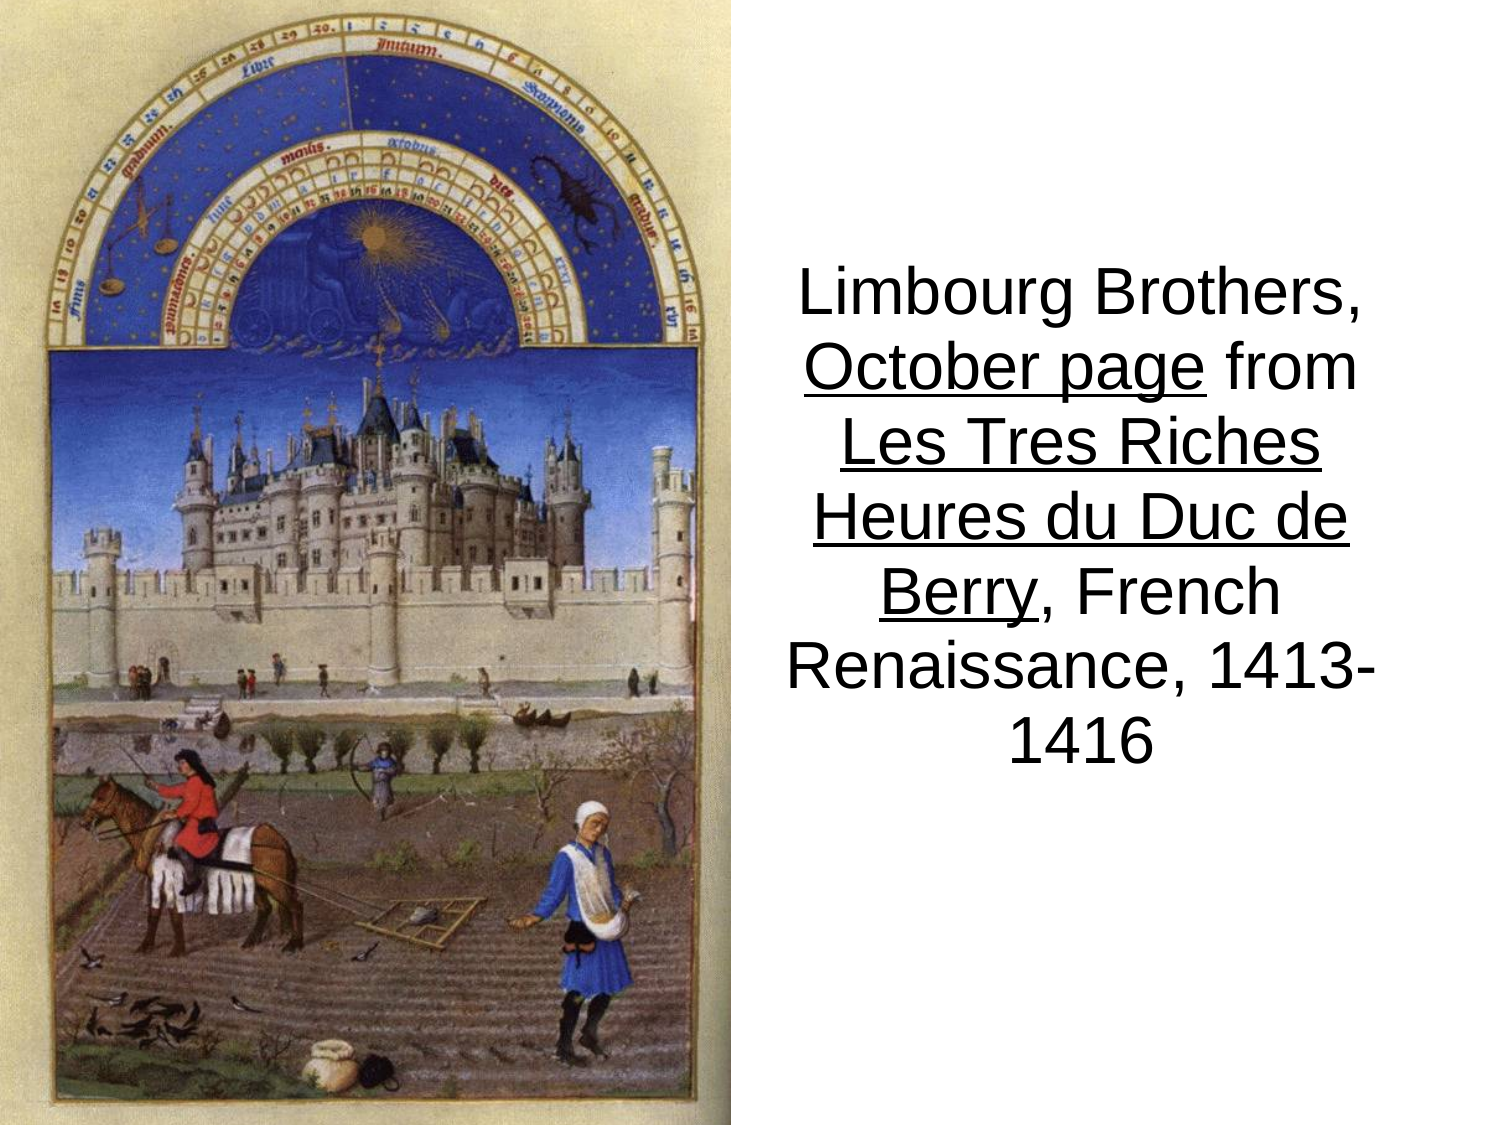

# Limbourg Brothers, October page from Les Tres Riches Heures du Duc de Berry, French Renaissance, 1413-1416